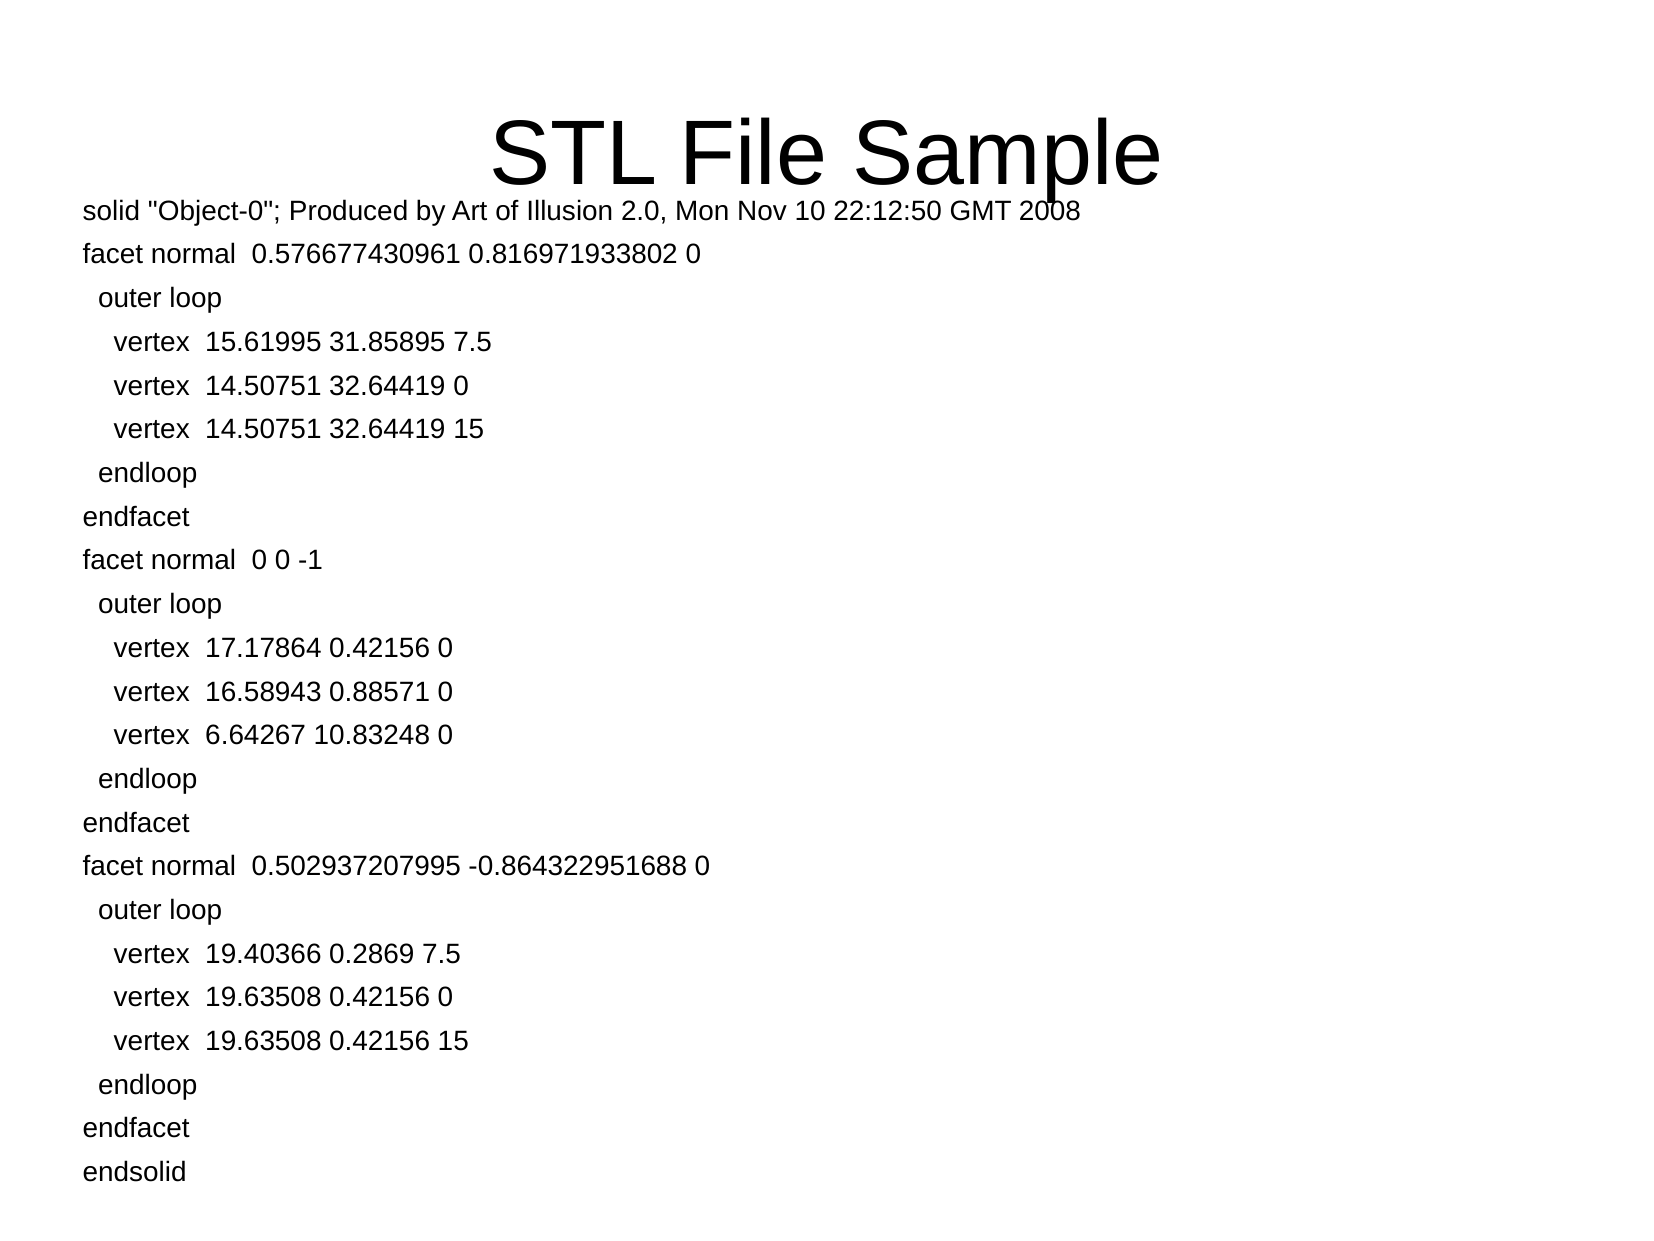

# STL File Sample
solid "Object-0"; Produced by Art of Illusion 2.0, Mon Nov 10 22:12:50 GMT 2008
facet normal 0.576677430961 0.816971933802 0
 outer loop
 vertex 15.61995 31.85895 7.5
 vertex 14.50751 32.64419 0
 vertex 14.50751 32.64419 15
 endloop
endfacet
facet normal 0 0 -1
 outer loop
 vertex 17.17864 0.42156 0
 vertex 16.58943 0.88571 0
 vertex 6.64267 10.83248 0
 endloop
endfacet
facet normal 0.502937207995 -0.864322951688 0
 outer loop
 vertex 19.40366 0.2869 7.5
 vertex 19.63508 0.42156 0
 vertex 19.63508 0.42156 15
 endloop
endfacet
endsolid